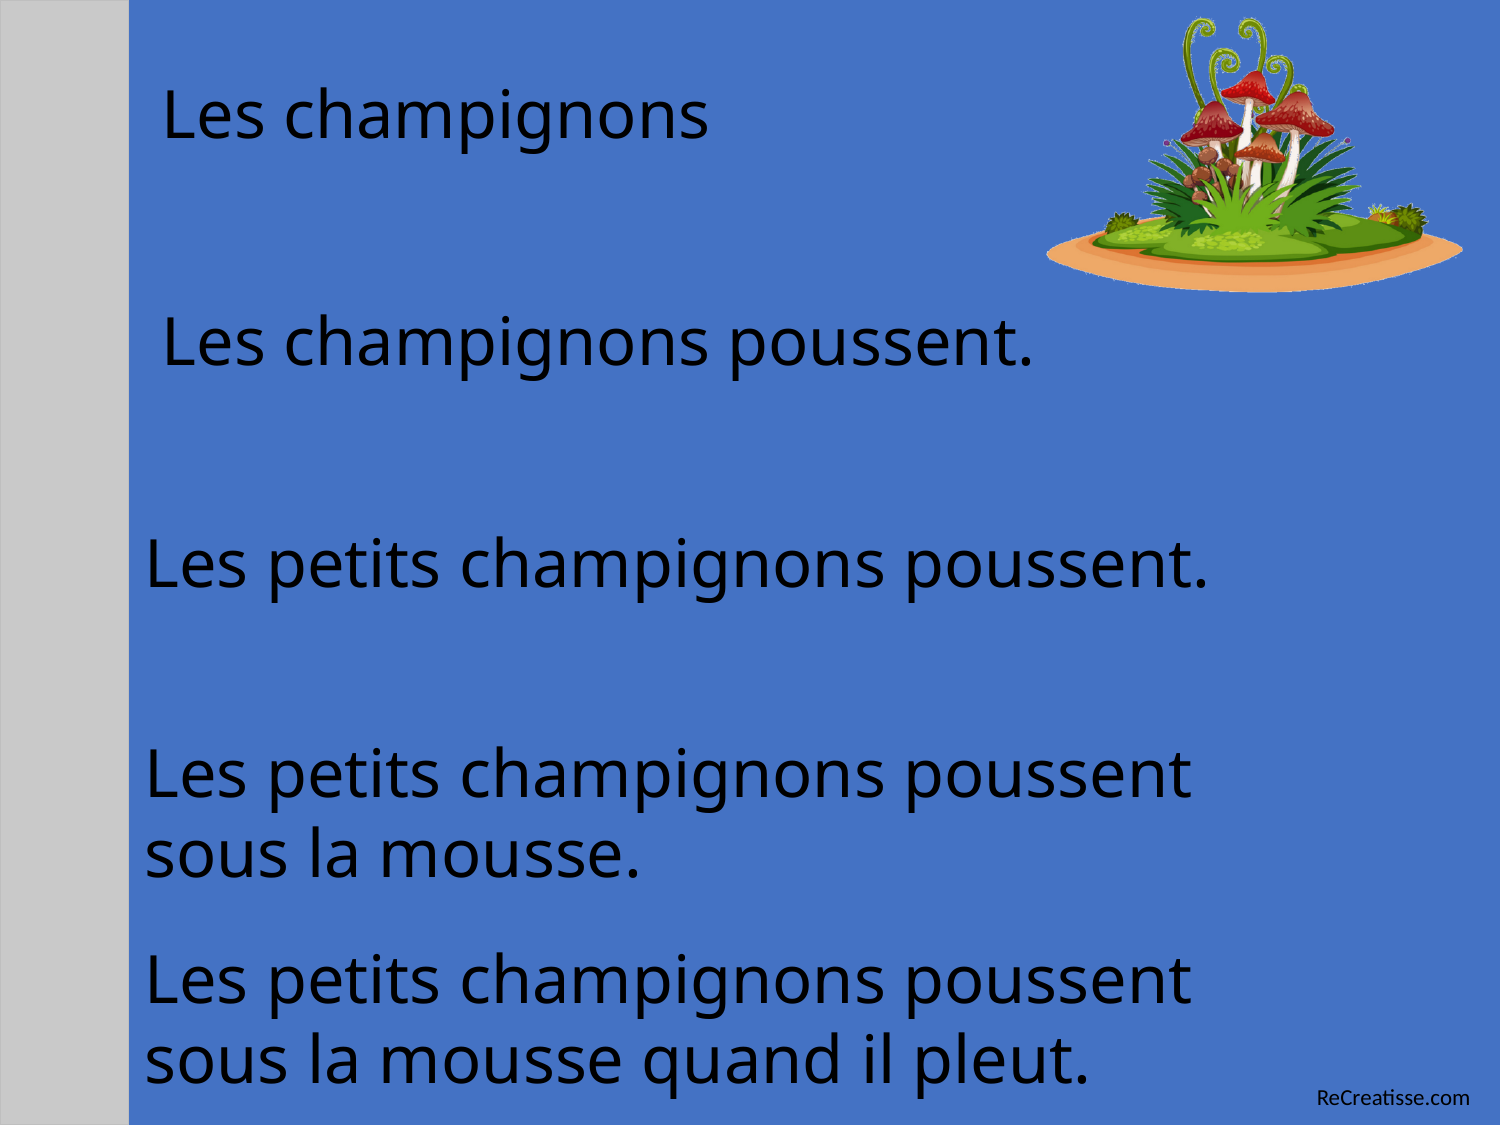

| |
| --- |
| |
| |
| |
| |
Les champignons
Les champignons poussent.
Les petits champignons poussent.
Les petits champignons poussent
sous la mousse.
Les petits champignons poussent
sous la mousse quand il pleut.
ReCreatisse.com